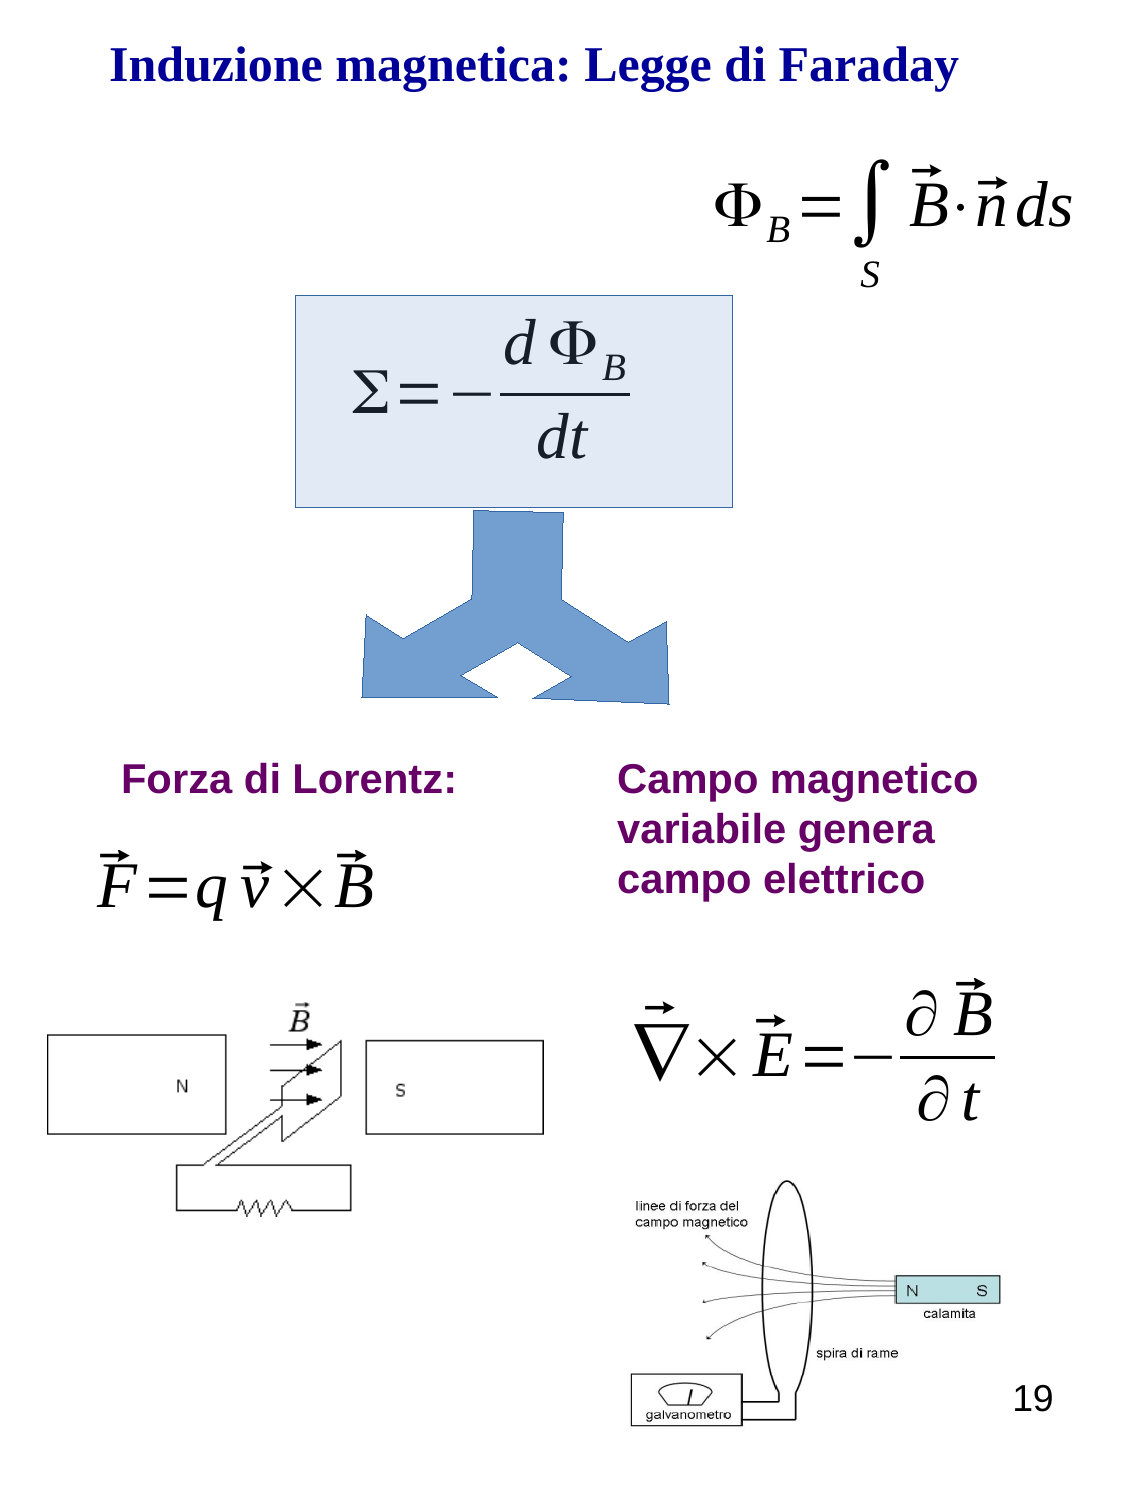

Induzione magnetica: Legge di Faraday
Forza di Lorentz:
Campo magnetico variabile genera campo elettrico
P15 Magnetismo
19